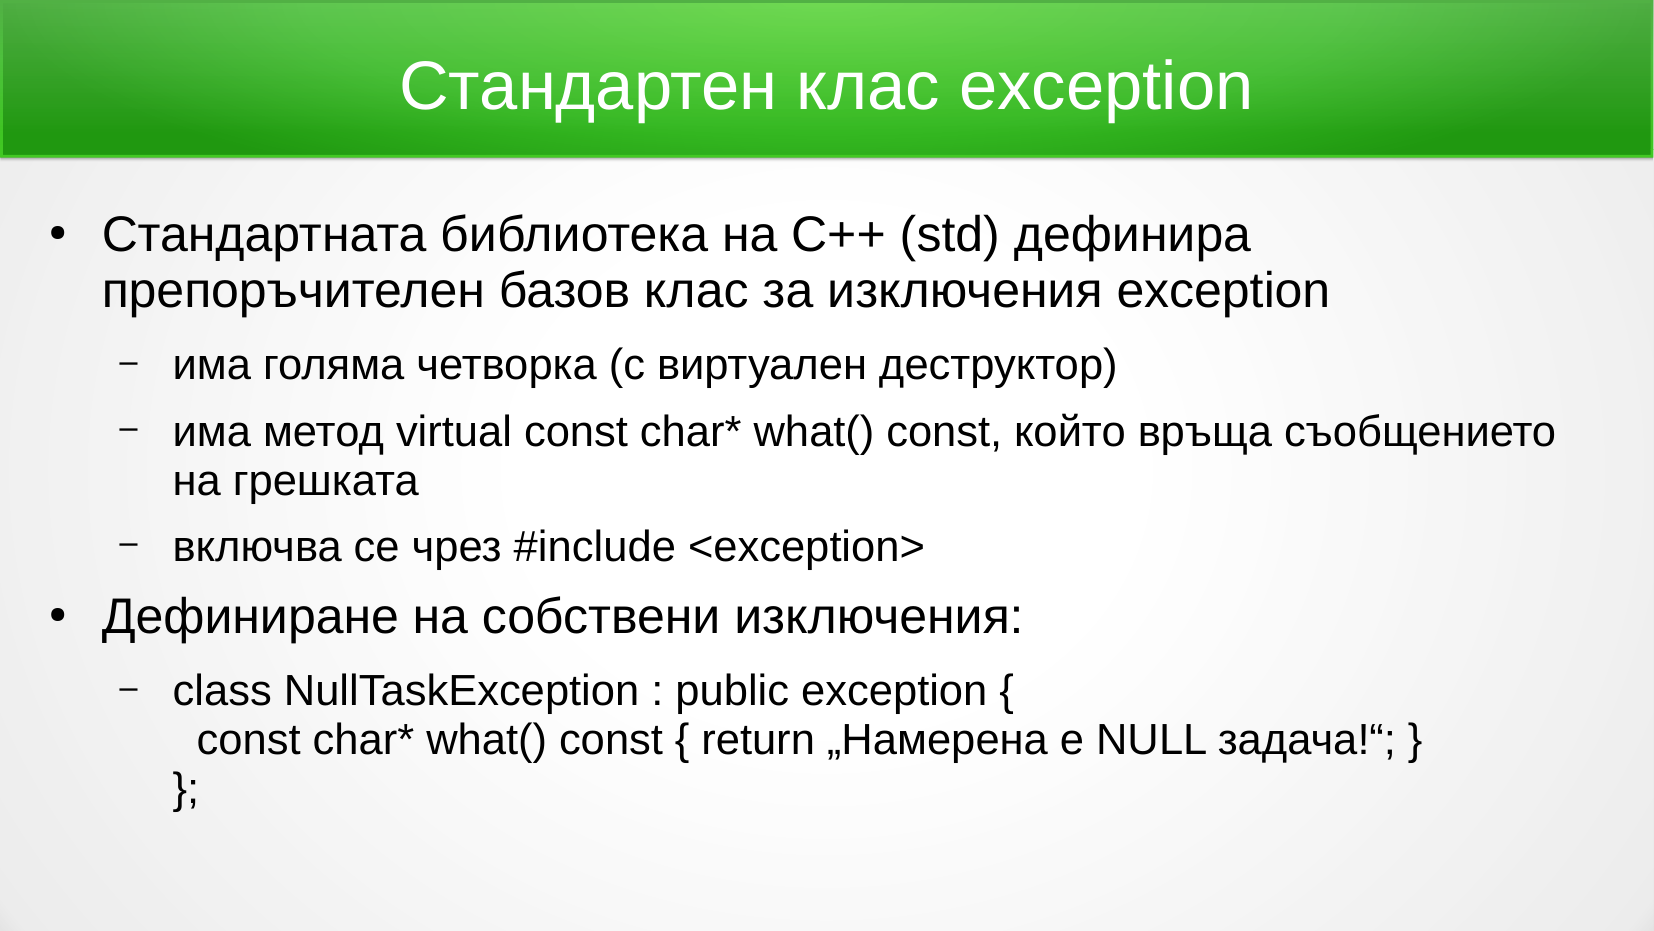

# Стандартен клас exception
Стандартната библиотека на C++ (std) дефинира препоръчителен базов клас за изключения exception
има голяма четворка (с виртуален деструктор)
има метод virtual const char* what() const, който връща съобщението на грешката
включва се чрез #include <exception>
Дефиниране на собствени изключения:
class NullTaskException : public exception {
 const char* what() const { return „Намерена е NULL задача!“; }
};